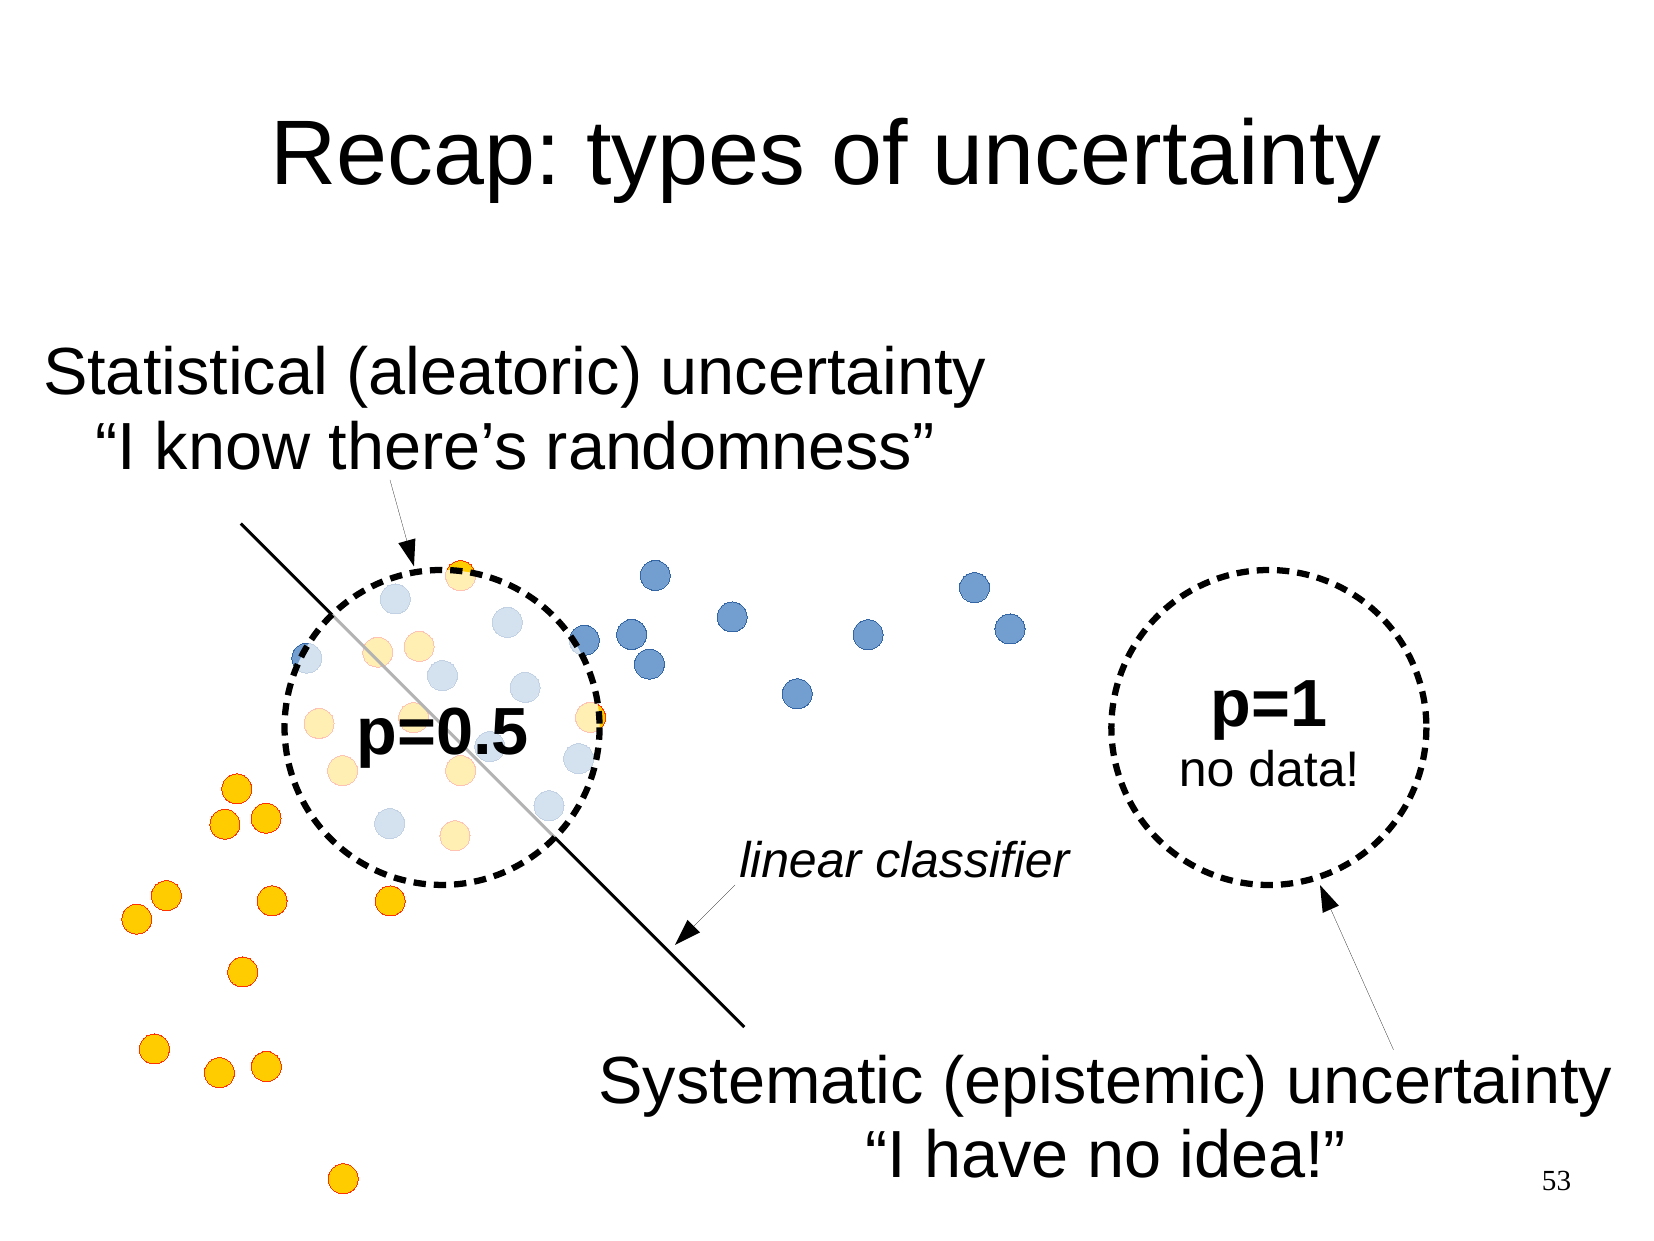

# Recap: types of uncertainty
Statistical (aleatoric) uncertainty
“I know there’s randomness”
p=0.5
p=1
no data!
linear classifier
Systematic (epistemic) uncertainty
“I have no idea!”
53